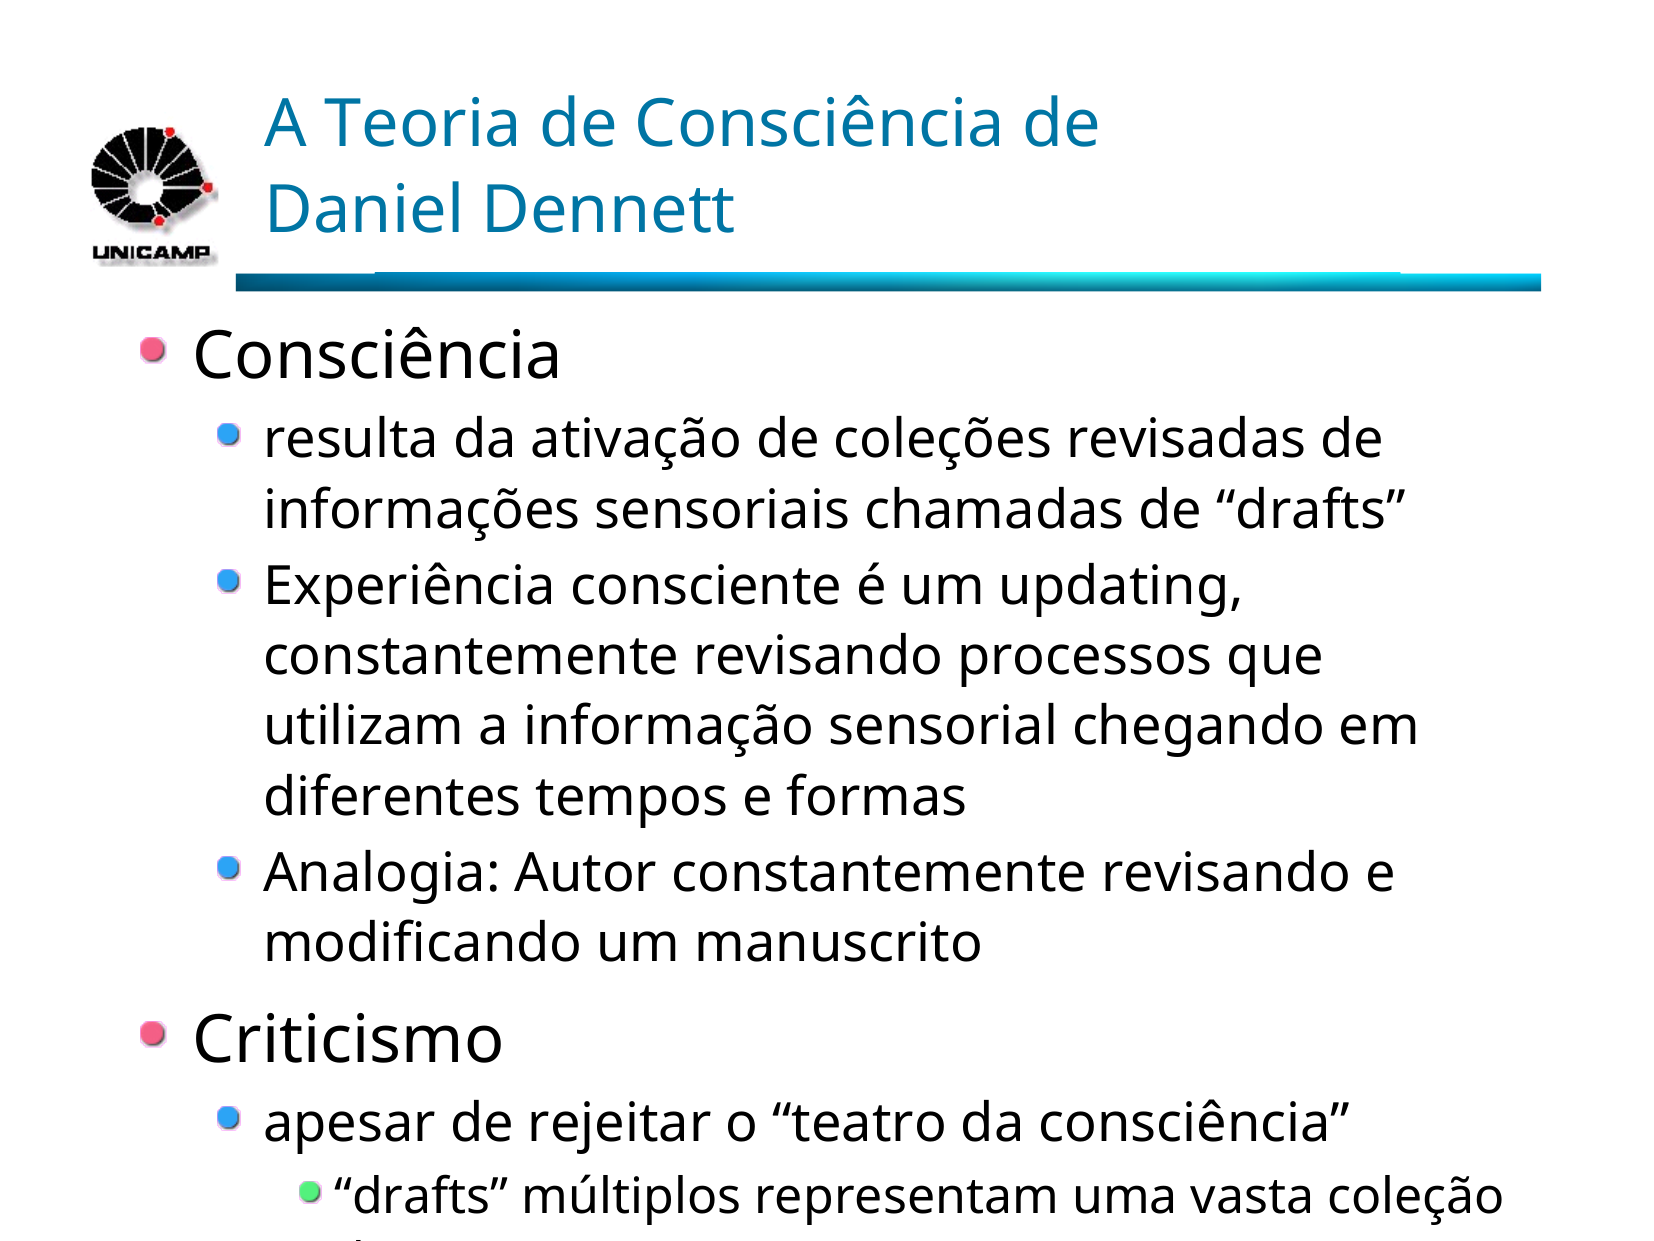

# A Teoria de Consciência de Daniel Dennett
Consciência
resulta da ativação de coleções revisadas de informações sensoriais chamadas de “drafts”
Experiência consciente é um updating, constantemente revisando processos que utilizam a informação sensorial chegando em diferentes tempos e formas
Analogia: Autor constantemente revisando e modificando um manuscrito
Criticismo
apesar de rejeitar o “teatro da consciência”
“drafts” múltiplos representam uma vasta coleção de pequenos “teatros”